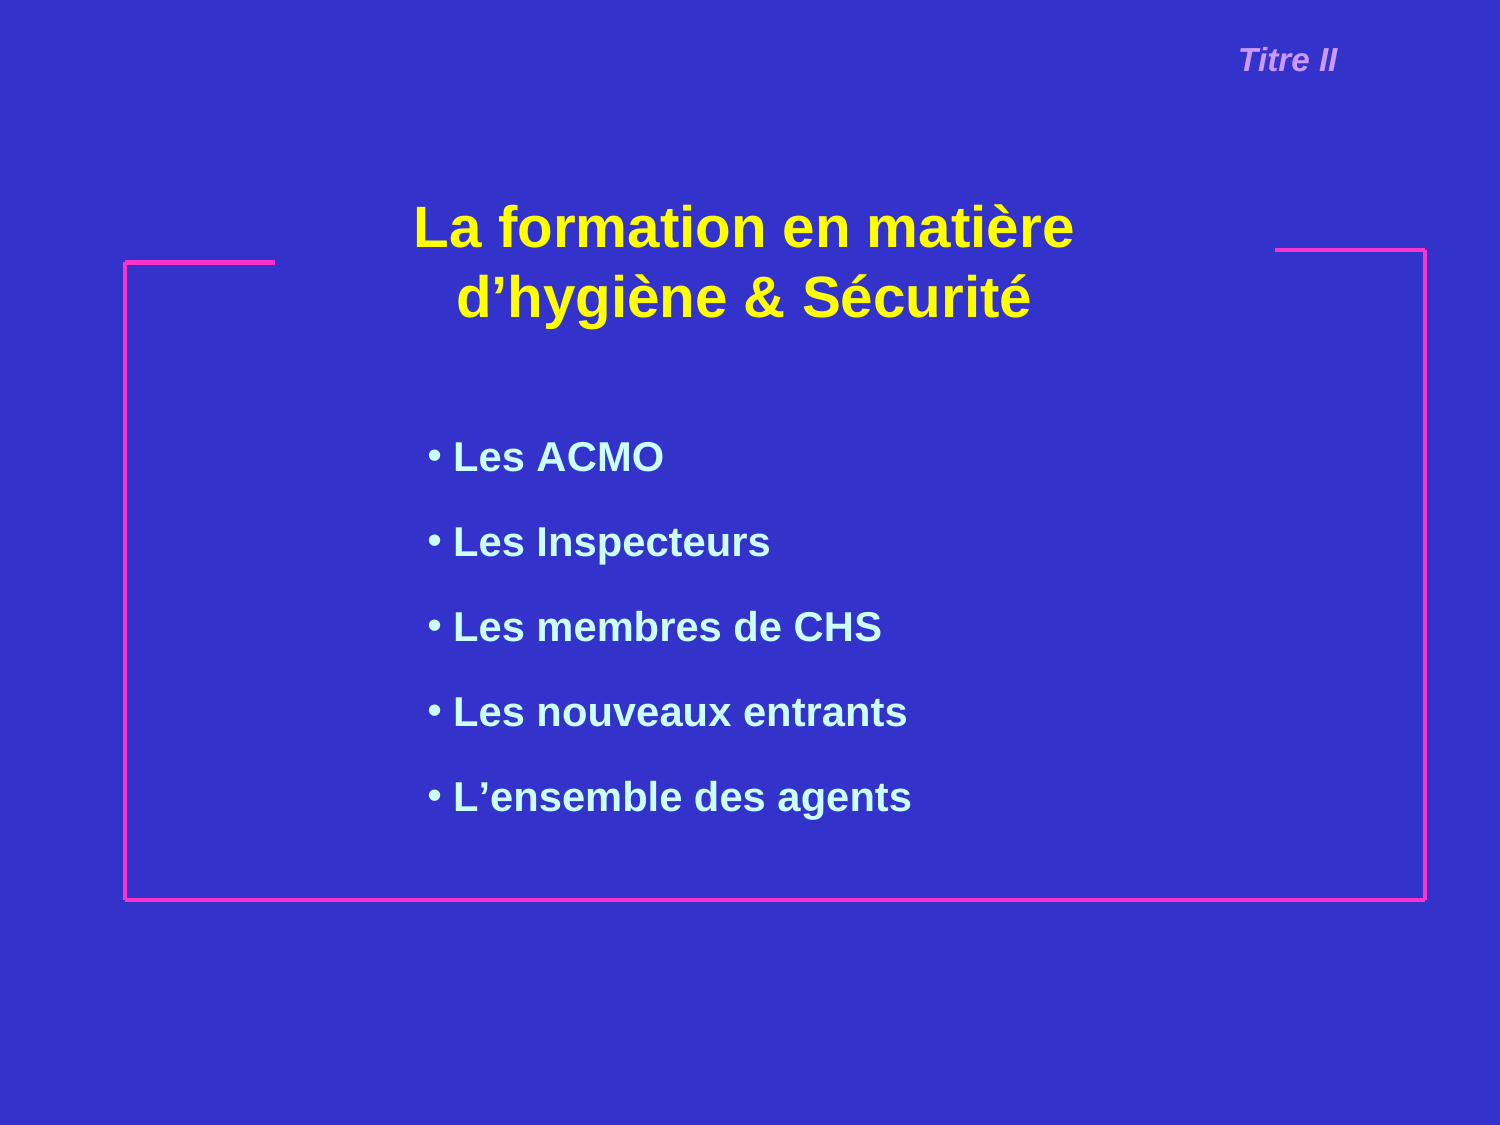

Titre II
La formation en matière
d’hygiène & Sécurité
 Les ACMO
 Les Inspecteurs
 Les membres de CHS
 Les nouveaux entrants
 L’ensemble des agents